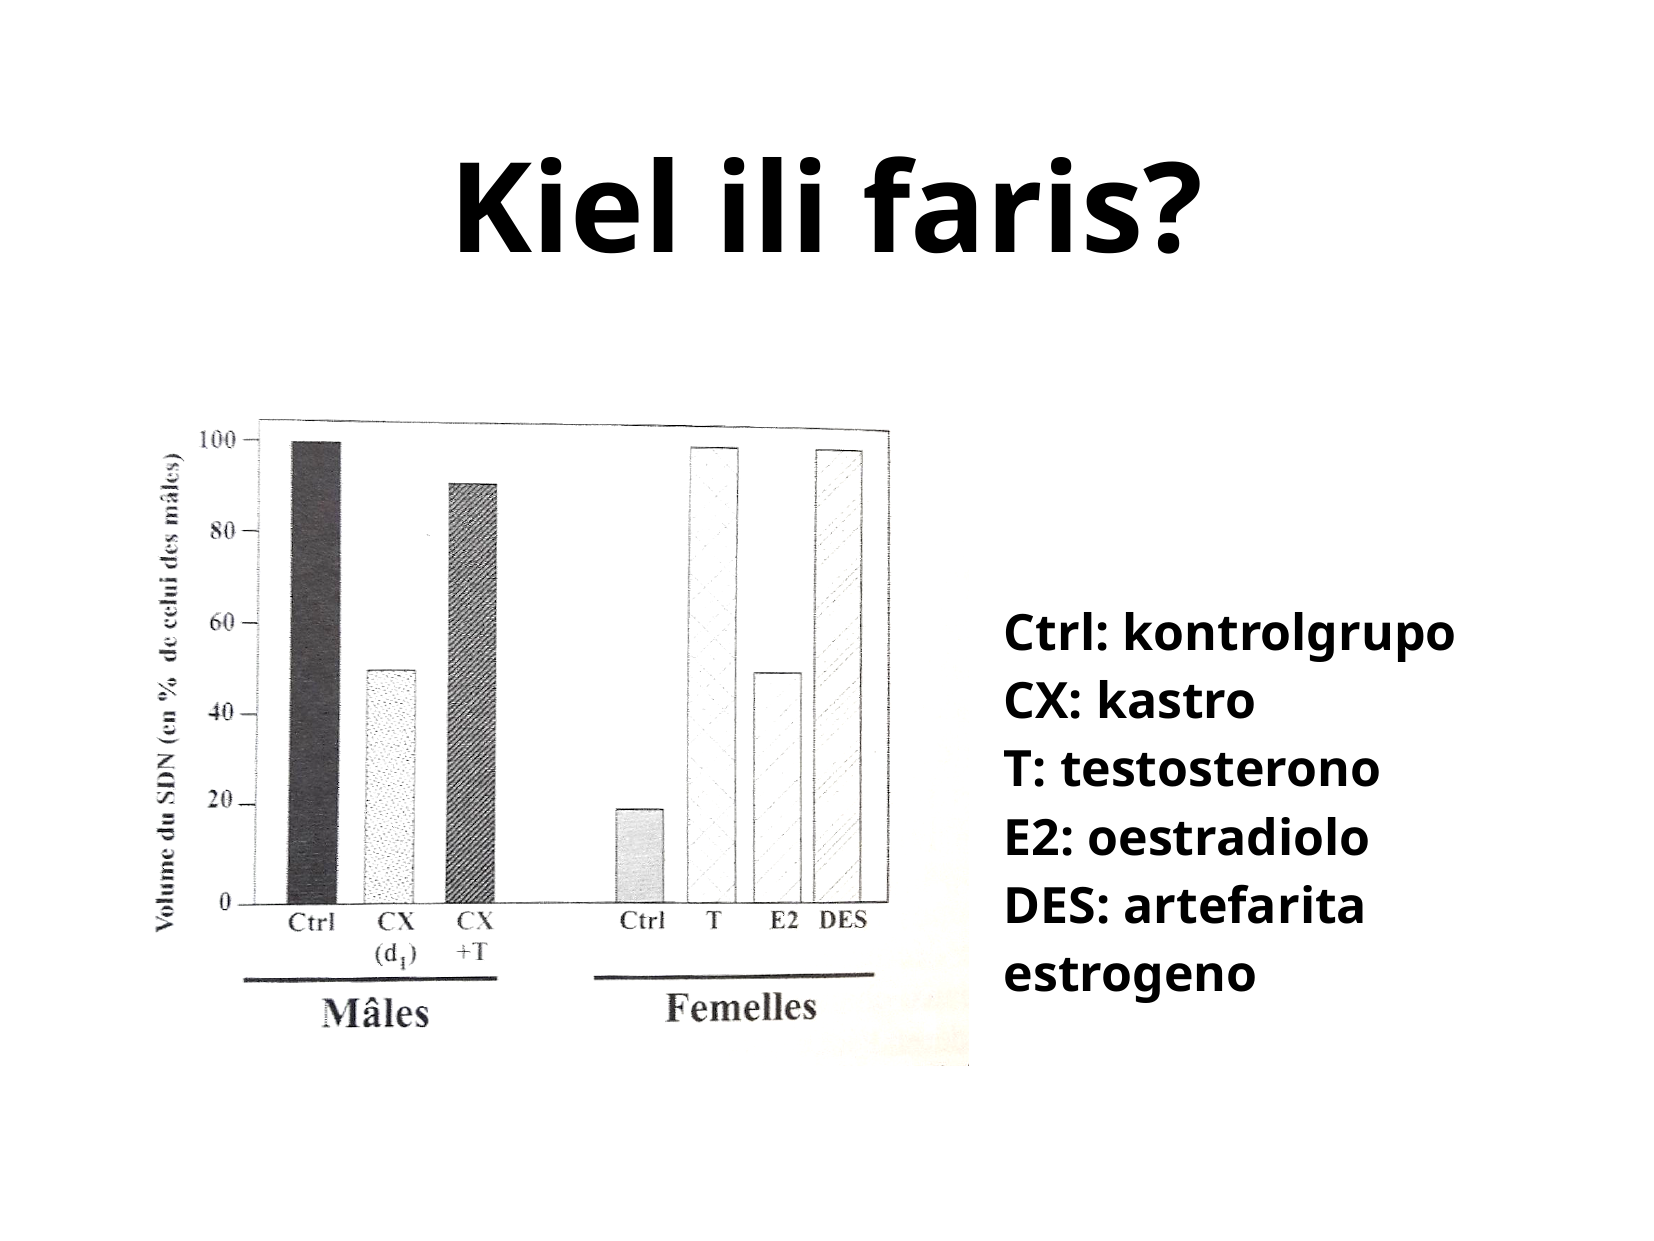

# Kiel ili faris?
Ctrl: kontrolgrupo
CX: kastro
T: testosterono
E2: oestradiolo
DES: artefarita estrogeno